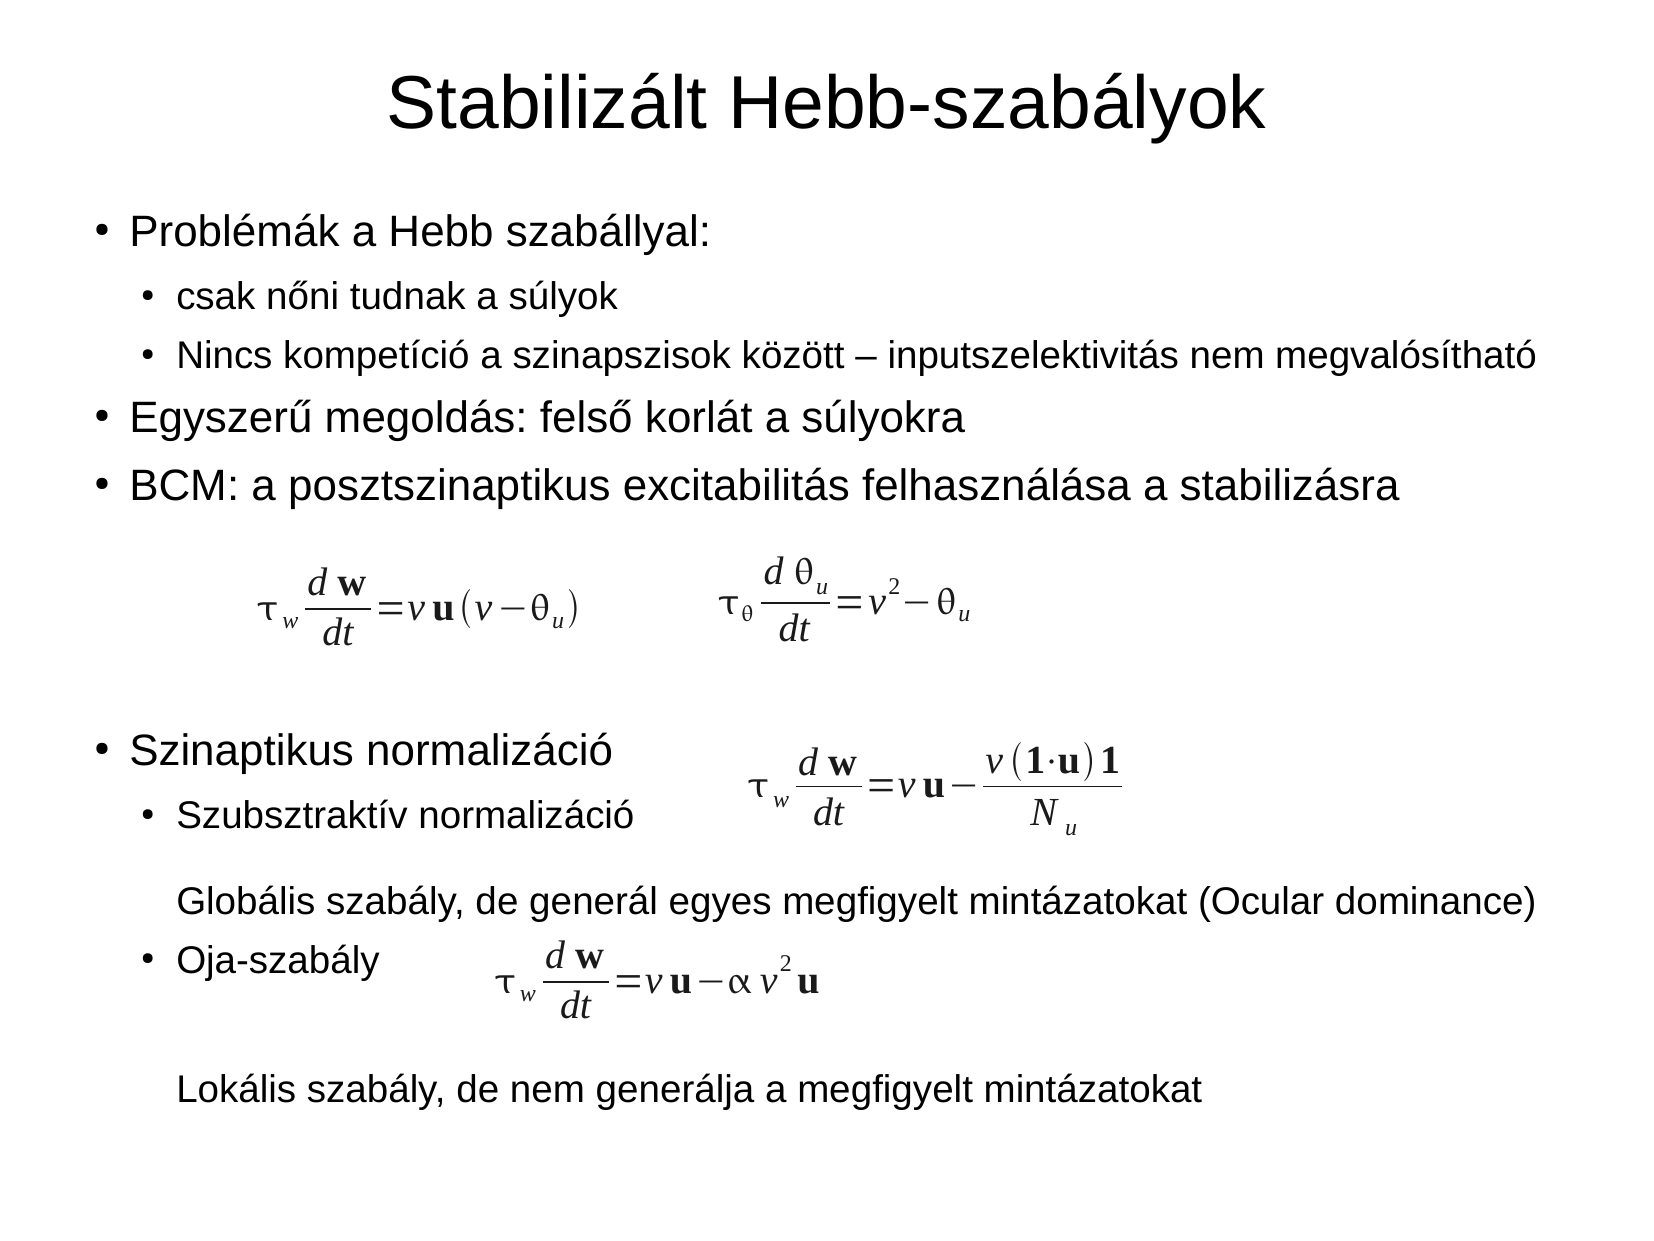

# Stabilizált Hebb-szabályok
Problémák a Hebb szabállyal:
csak nőni tudnak a súlyok
Nincs kompetíció a szinapszisok között – inputszelektivitás nem megvalósítható
Egyszerű megoldás: felső korlát a súlyokra
BCM: a posztszinaptikus excitabilitás felhasználása a stabilizásra
Szinaptikus normalizáció
Szubsztraktív normalizáció
Globális szabály, de generál egyes megfigyelt mintázatokat (Ocular dominance)
Oja-szabály
Lokális szabály, de nem generálja a megfigyelt mintázatokat